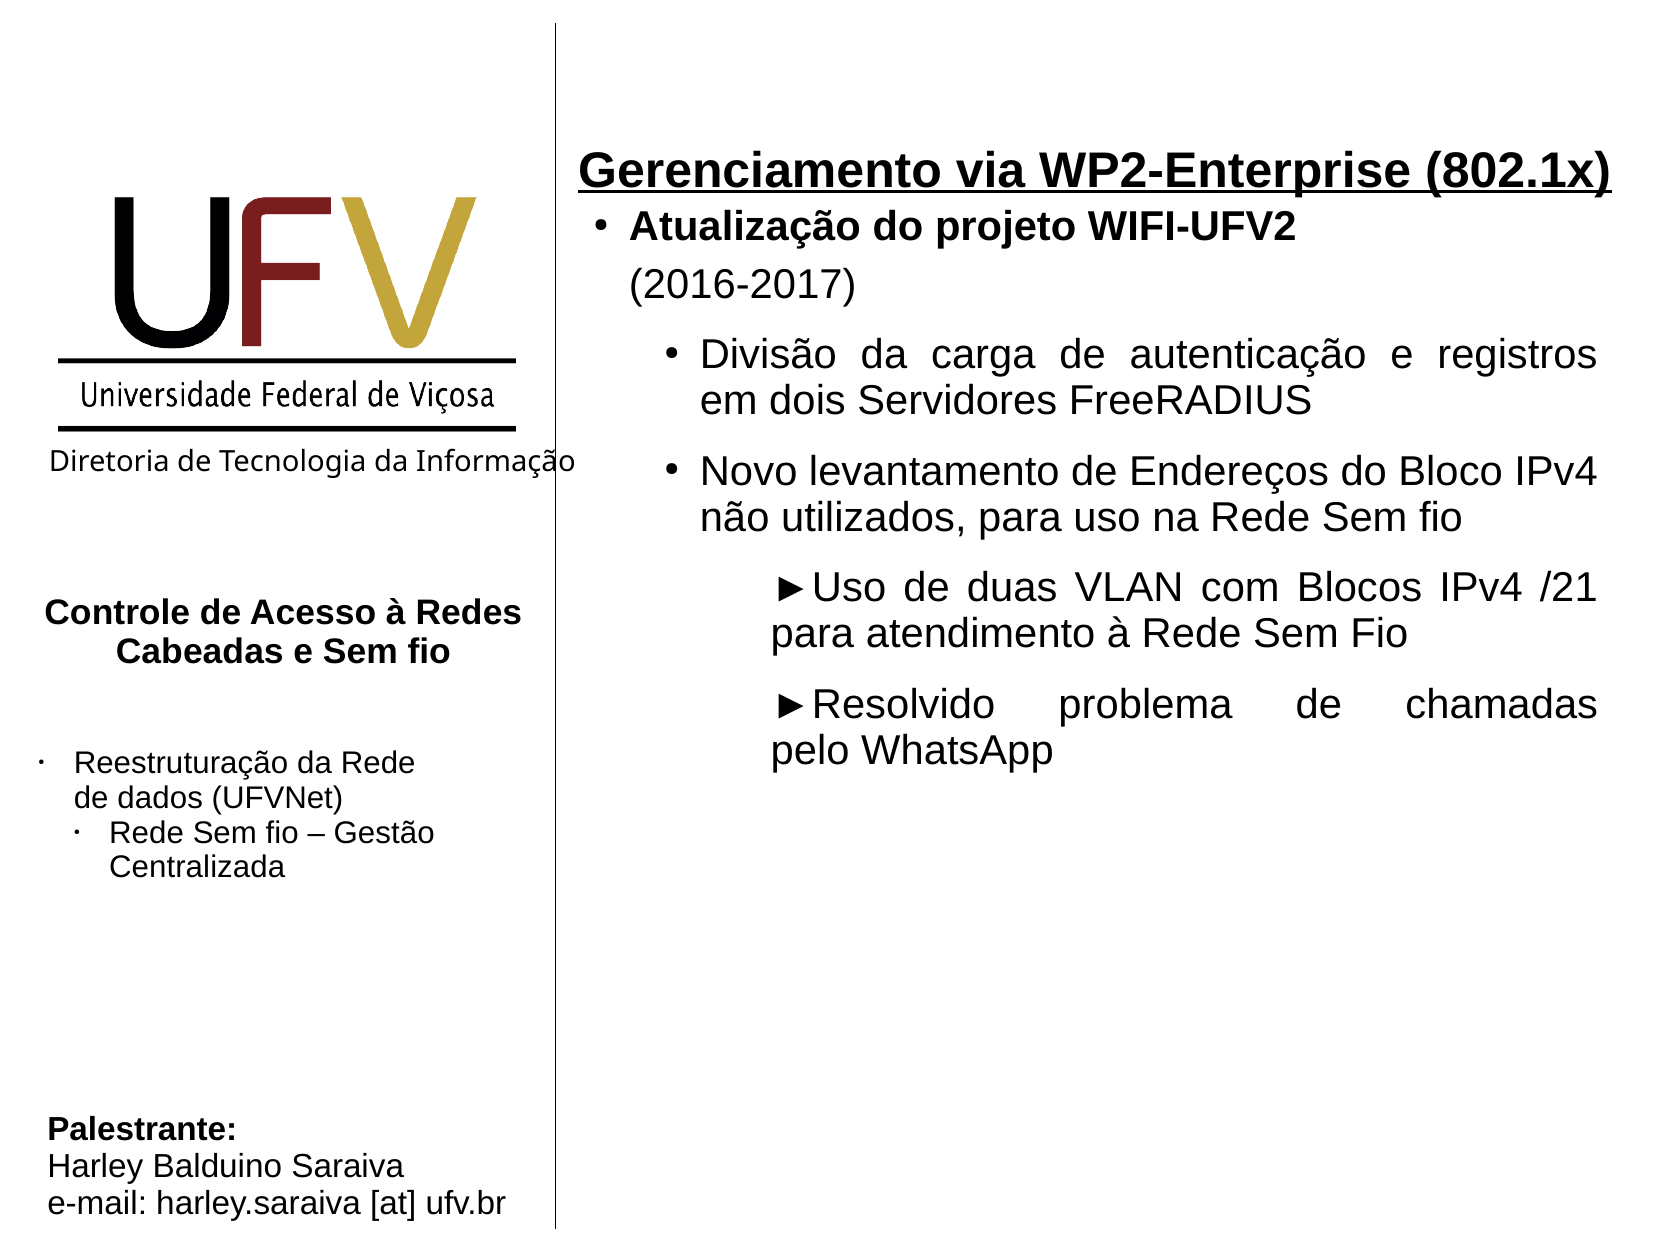

Gerenciamento via WP2-Enterprise (802.1x)
Atualização do projeto WIFI-UFV2
(2016-2017)
Divisão da carga de autenticação e registros
em dois Servidores FreeRADIUS
Novo levantamento de Endereços do Bloco IPv4
não utilizados, para uso na Rede Sem fio
►Uso de duas VLAN com Blocos IPv4 /21
para atendimento à Rede Sem Fio
►Resolvido problema de chamadas
pelo WhatsApp
Diretoria de Tecnologia da Informação
# Controle de Acesso à Redes Cabeadas e Sem fio
Reestruturação da Rede
de dados (UFVNet)
Rede Sem fio – Gestão
Centralizada
Palestrante:
Harley Balduino Saraiva
e-mail: harley.saraiva [at] ufv.br